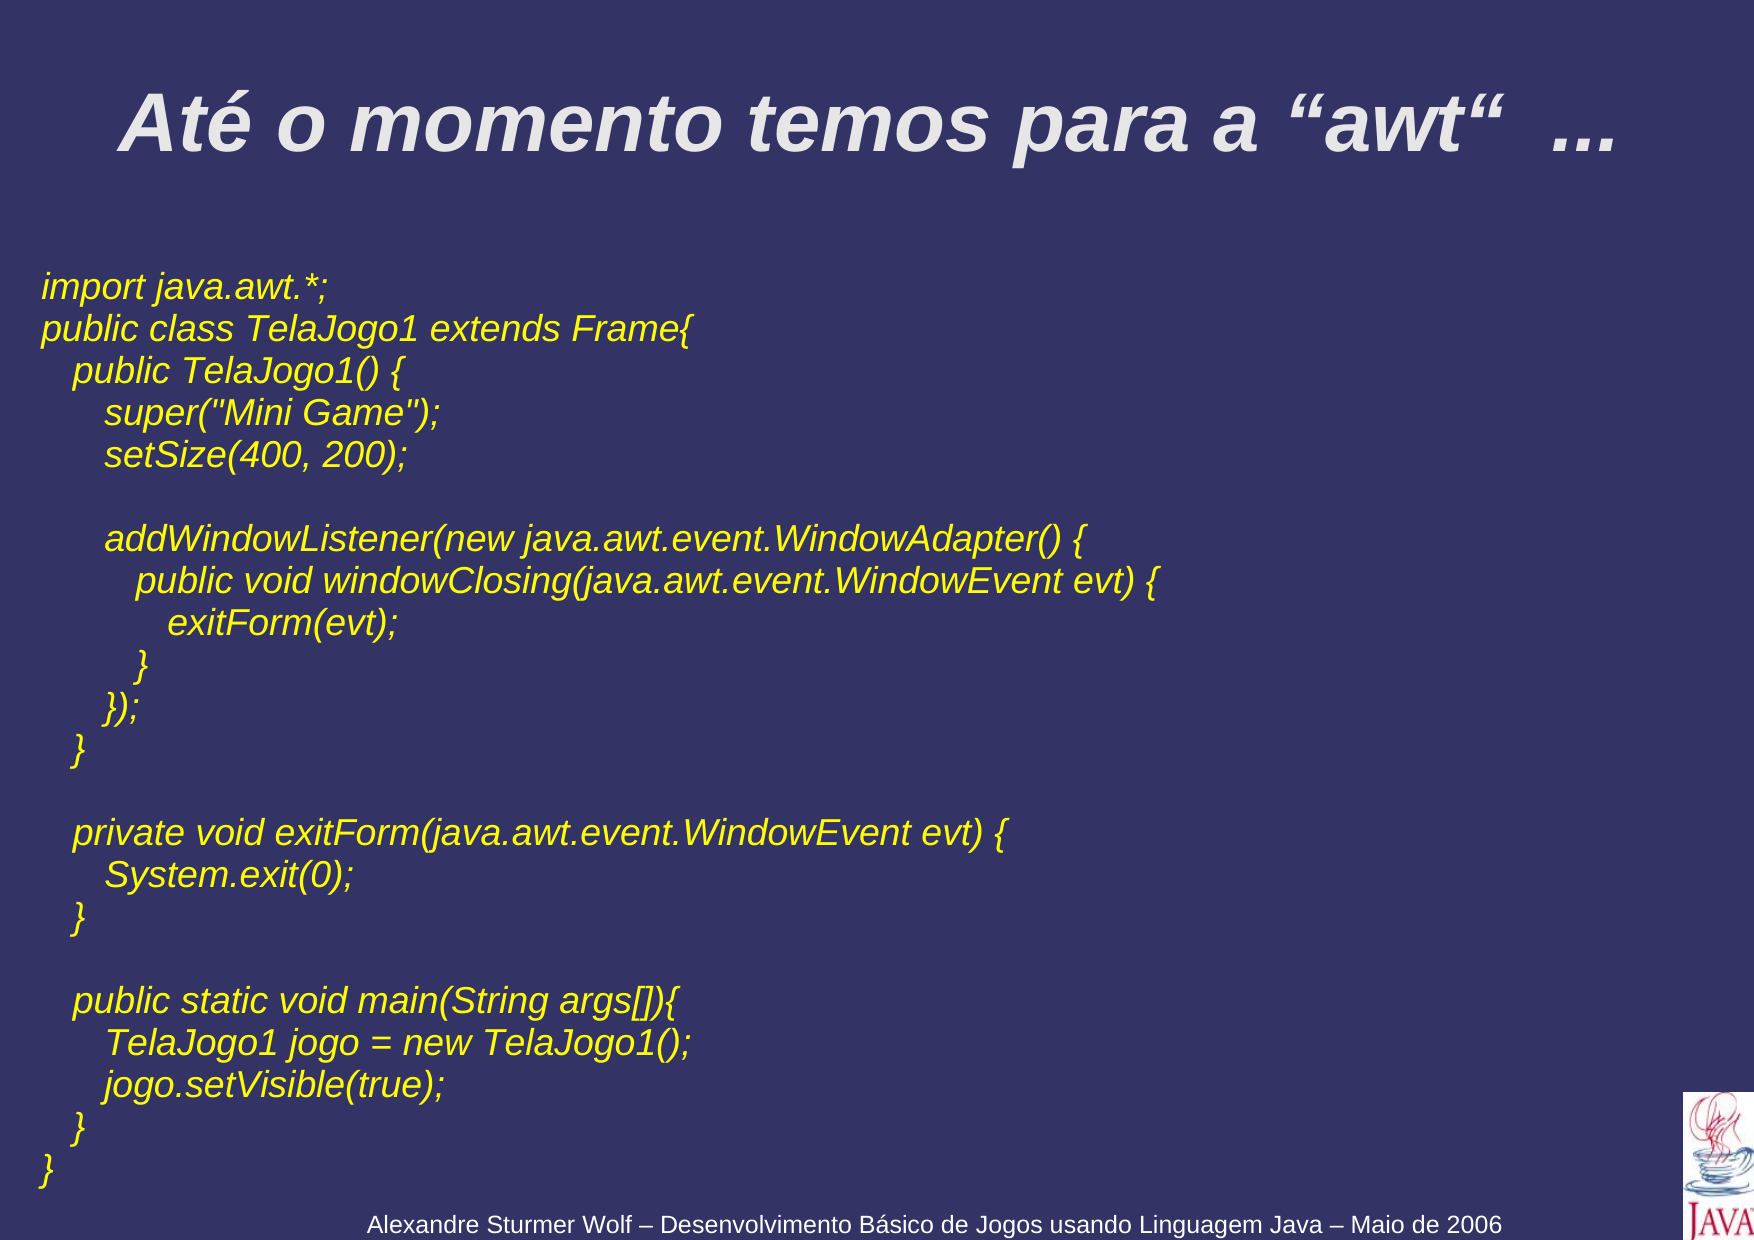

# Até o momento temos para a “awt“ ...
import java.awt.*;
public class TelaJogo1 extends Frame{
 public TelaJogo1() {
 super("Mini Game");
 setSize(400, 200);
 addWindowListener(new java.awt.event.WindowAdapter() {
 public void windowClosing(java.awt.event.WindowEvent evt) {
 exitForm(evt);
 }
 });
 }
 private void exitForm(java.awt.event.WindowEvent evt) {
 System.exit(0);
 }
 public static void main(String args[]){
 TelaJogo1 jogo = new TelaJogo1();
 jogo.setVisible(true);
 }
}